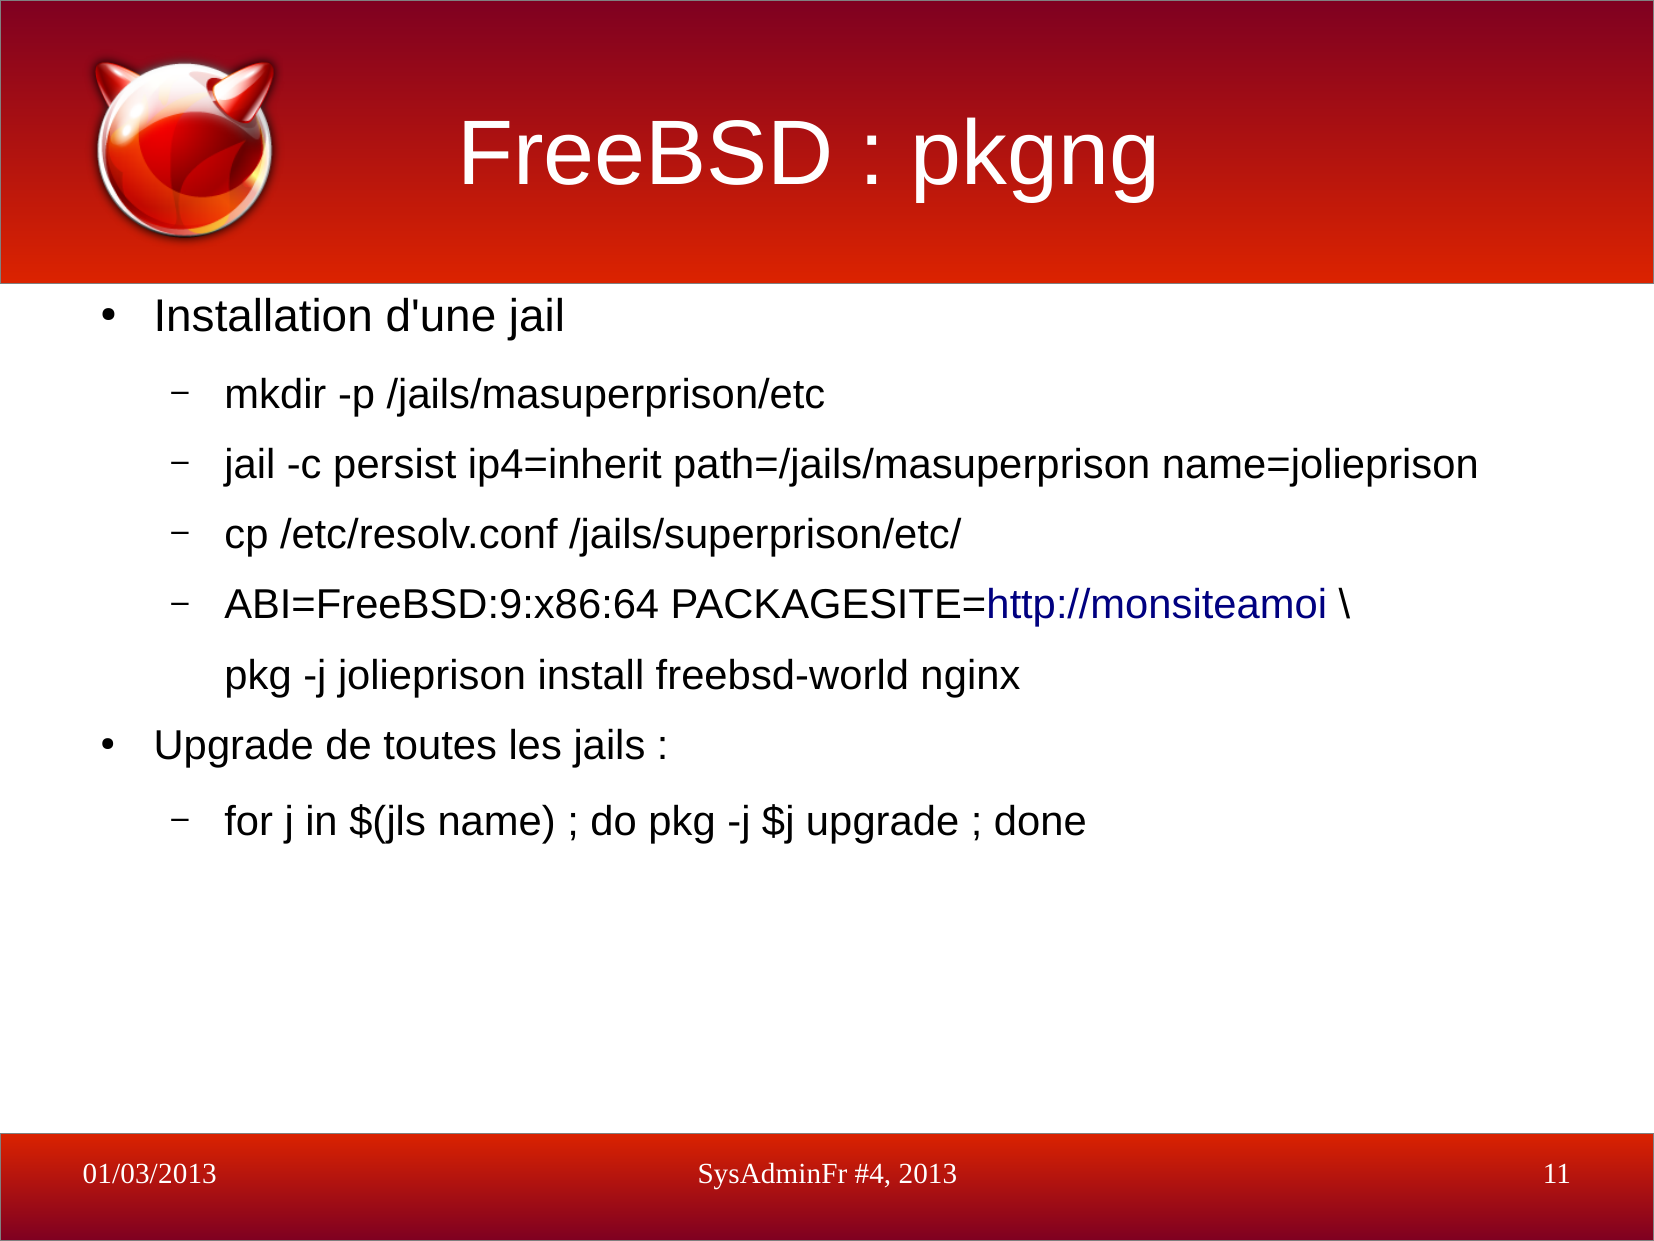

# FreeBSD : pkgng
Installation d'une jail
mkdir -p /jails/masuperprison/etc
jail -c persist ip4=inherit path=/jails/masuperprison name=jolieprison
cp /etc/resolv.conf /jails/superprison/etc/
ABI=FreeBSD:9:x86:64 PACKAGESITE=http://monsiteamoi \
pkg -j jolieprison install freebsd-world nginx
Upgrade de toutes les jails :
for j in $(jls name) ; do pkg -j $j upgrade ; done
01/03/2013
SysAdminFr #4, 2013
11